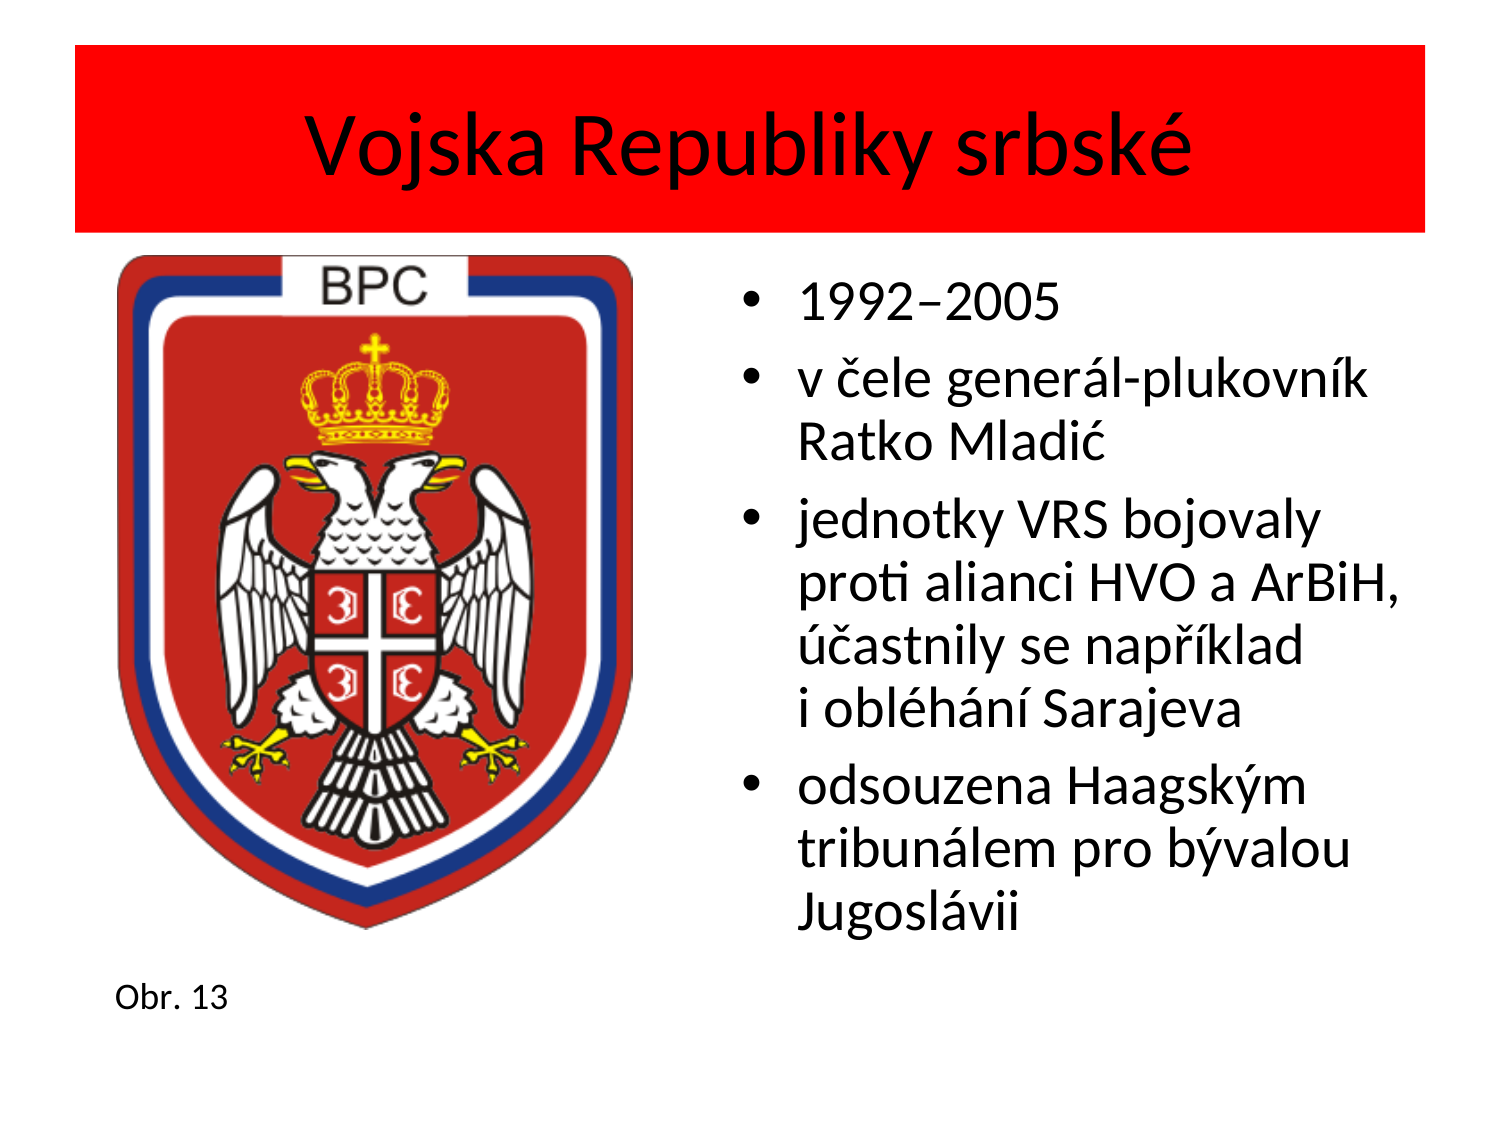

# Vojska Republiky srbské
1992–2005
v čele generál-plukovník Ratko Mladić
jednotky VRS bojovaly proti alianci HVO a ArBiH, účastnily se například i obléhání Sarajeva
odsouzena Haagským tribunálem pro bývalou Jugoslávii
Obr. 13